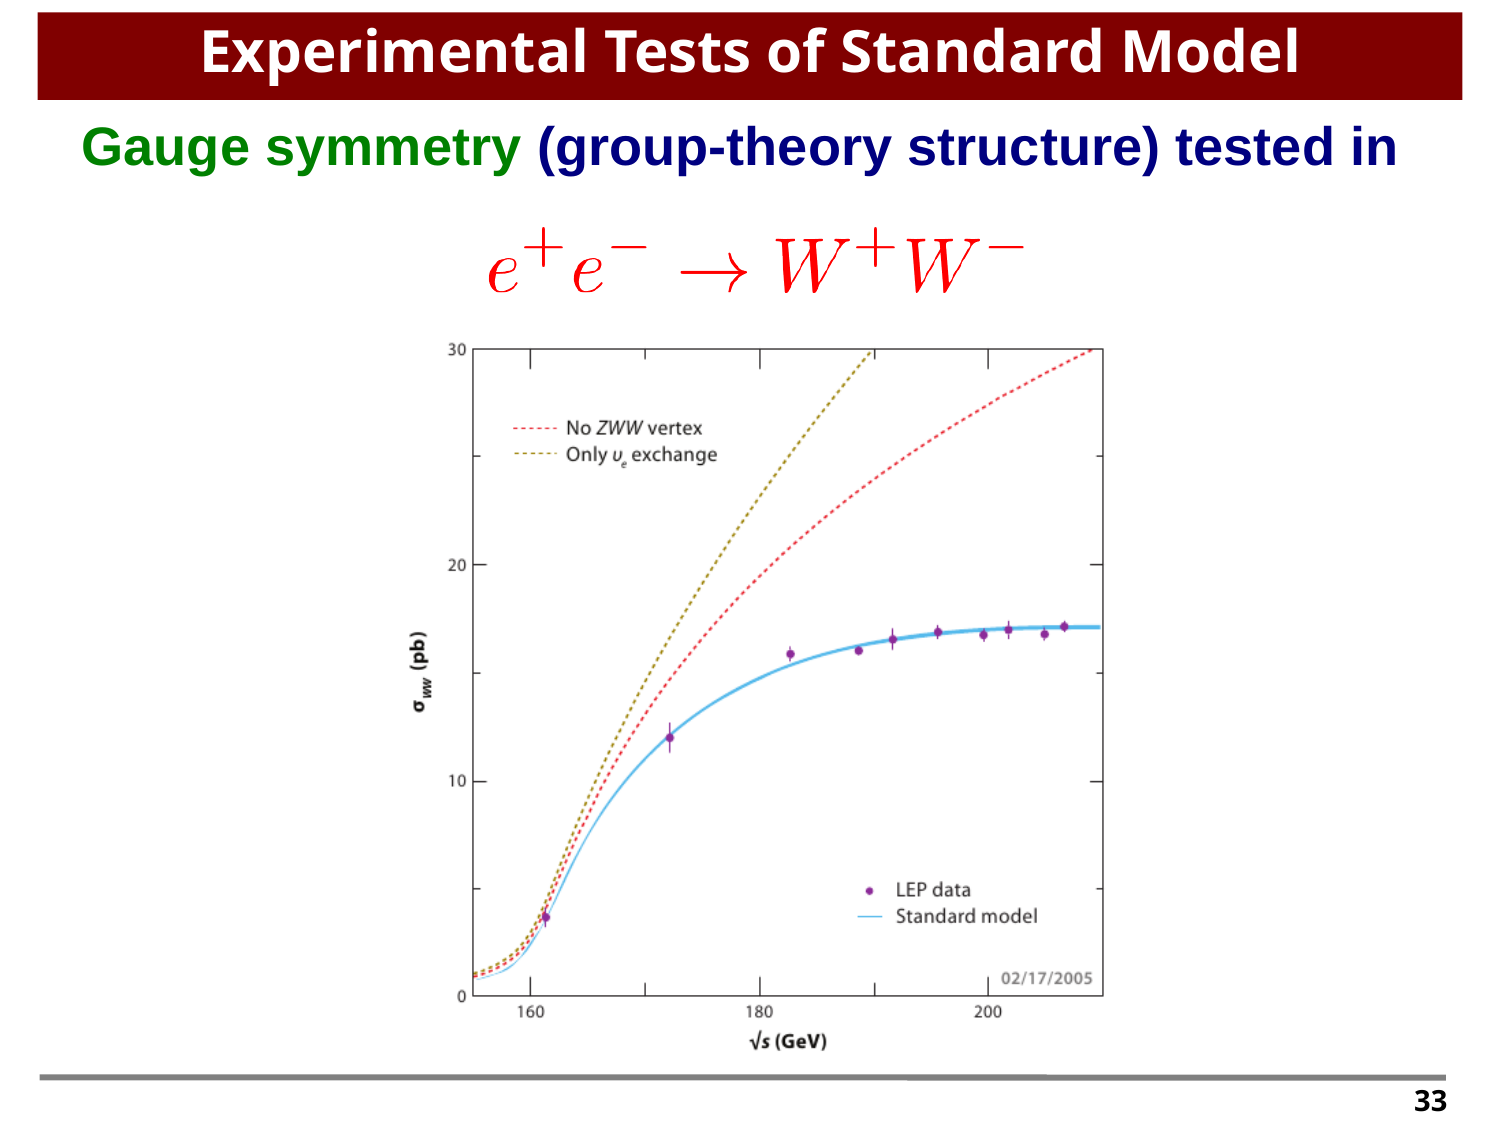

# Experimental Tests of Standard Model
Gauge symmetry (group-theory structure) tested in